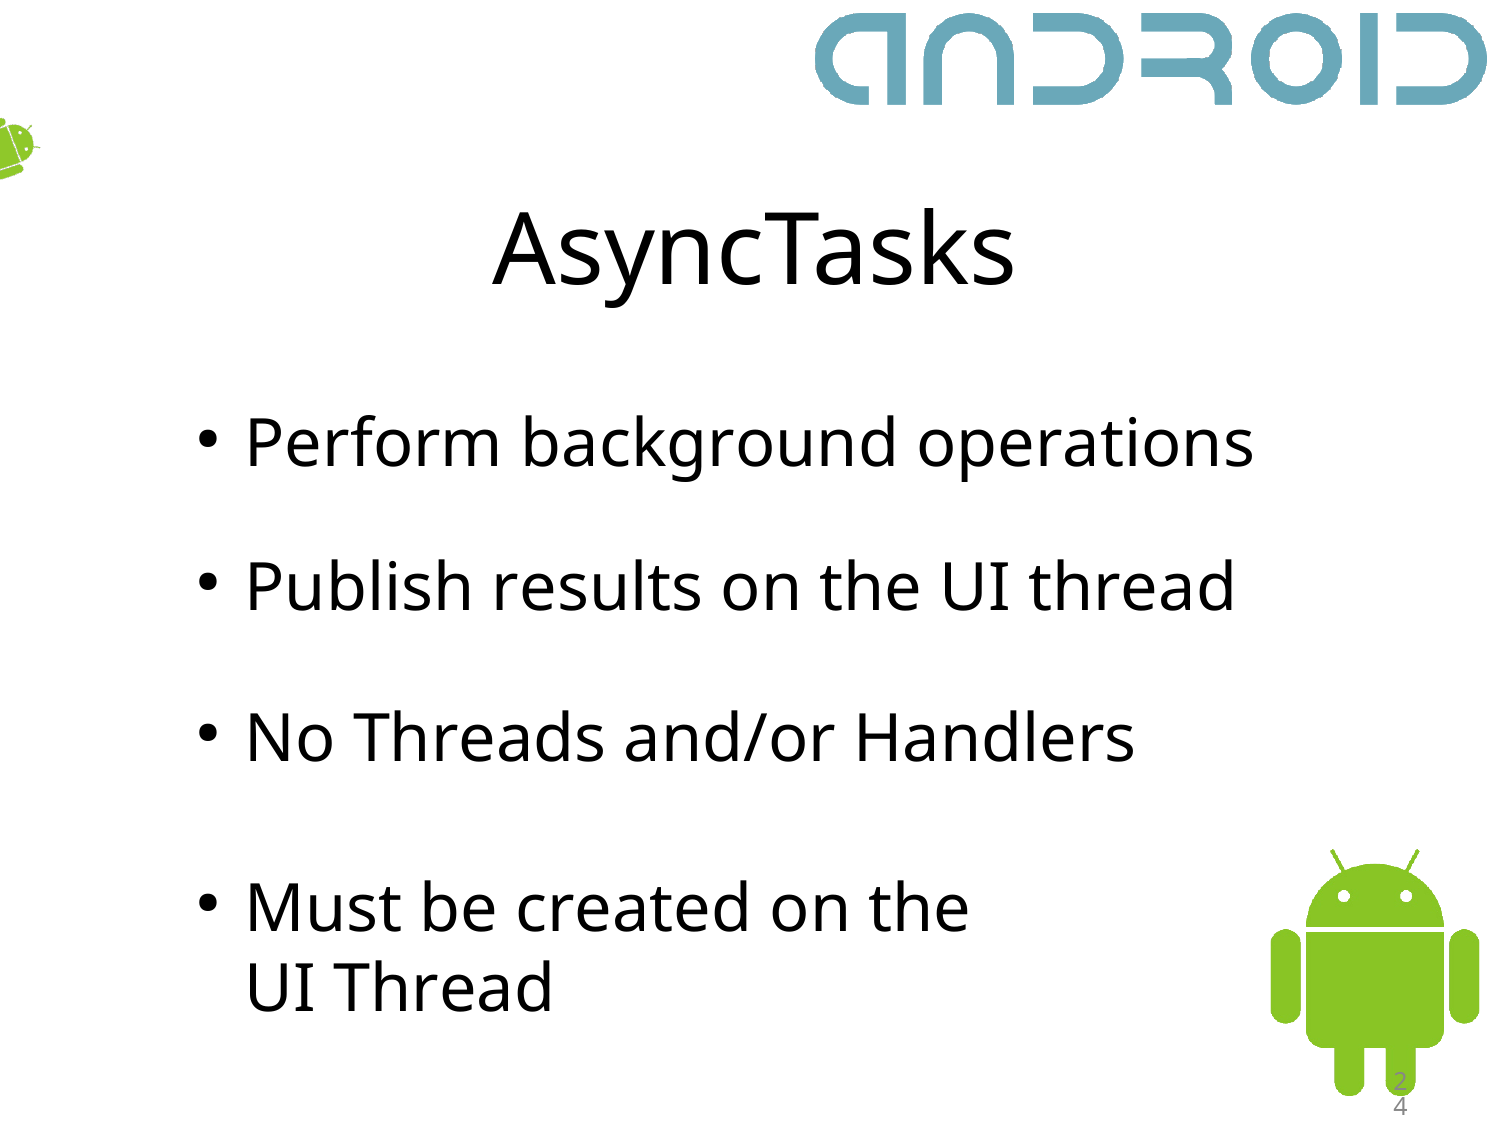

# AsyncTasks
Perform background operations
Publish results on the UI thread
No Threads and/or Handlers
Must be created on the
UI Thread